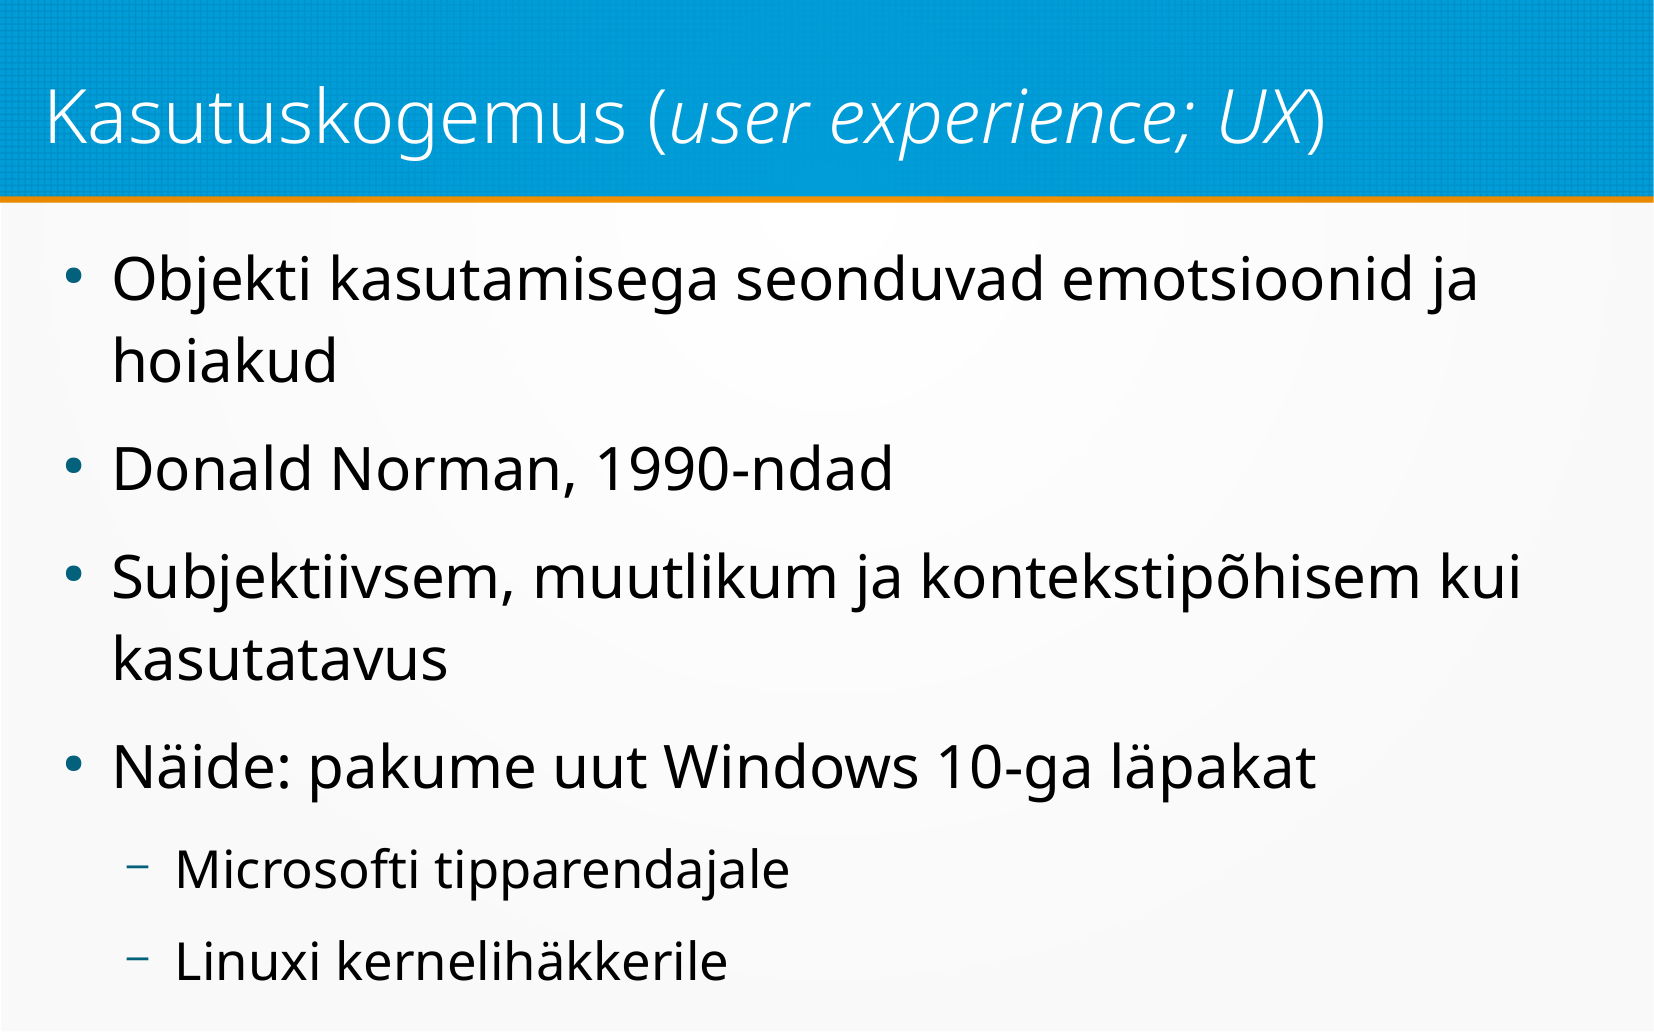

# Kasutuskogemus (user experience; UX)
Objekti kasutamisega seonduvad emotsioonid ja hoiakud
Donald Norman, 1990-ndad
Subjektiivsem, muutlikum ja kontekstipõhisem kui kasutatavus
Näide: pakume uut Windows 10-ga läpakat
Microsofti tipparendajale
Linuxi kernelihäkkerile